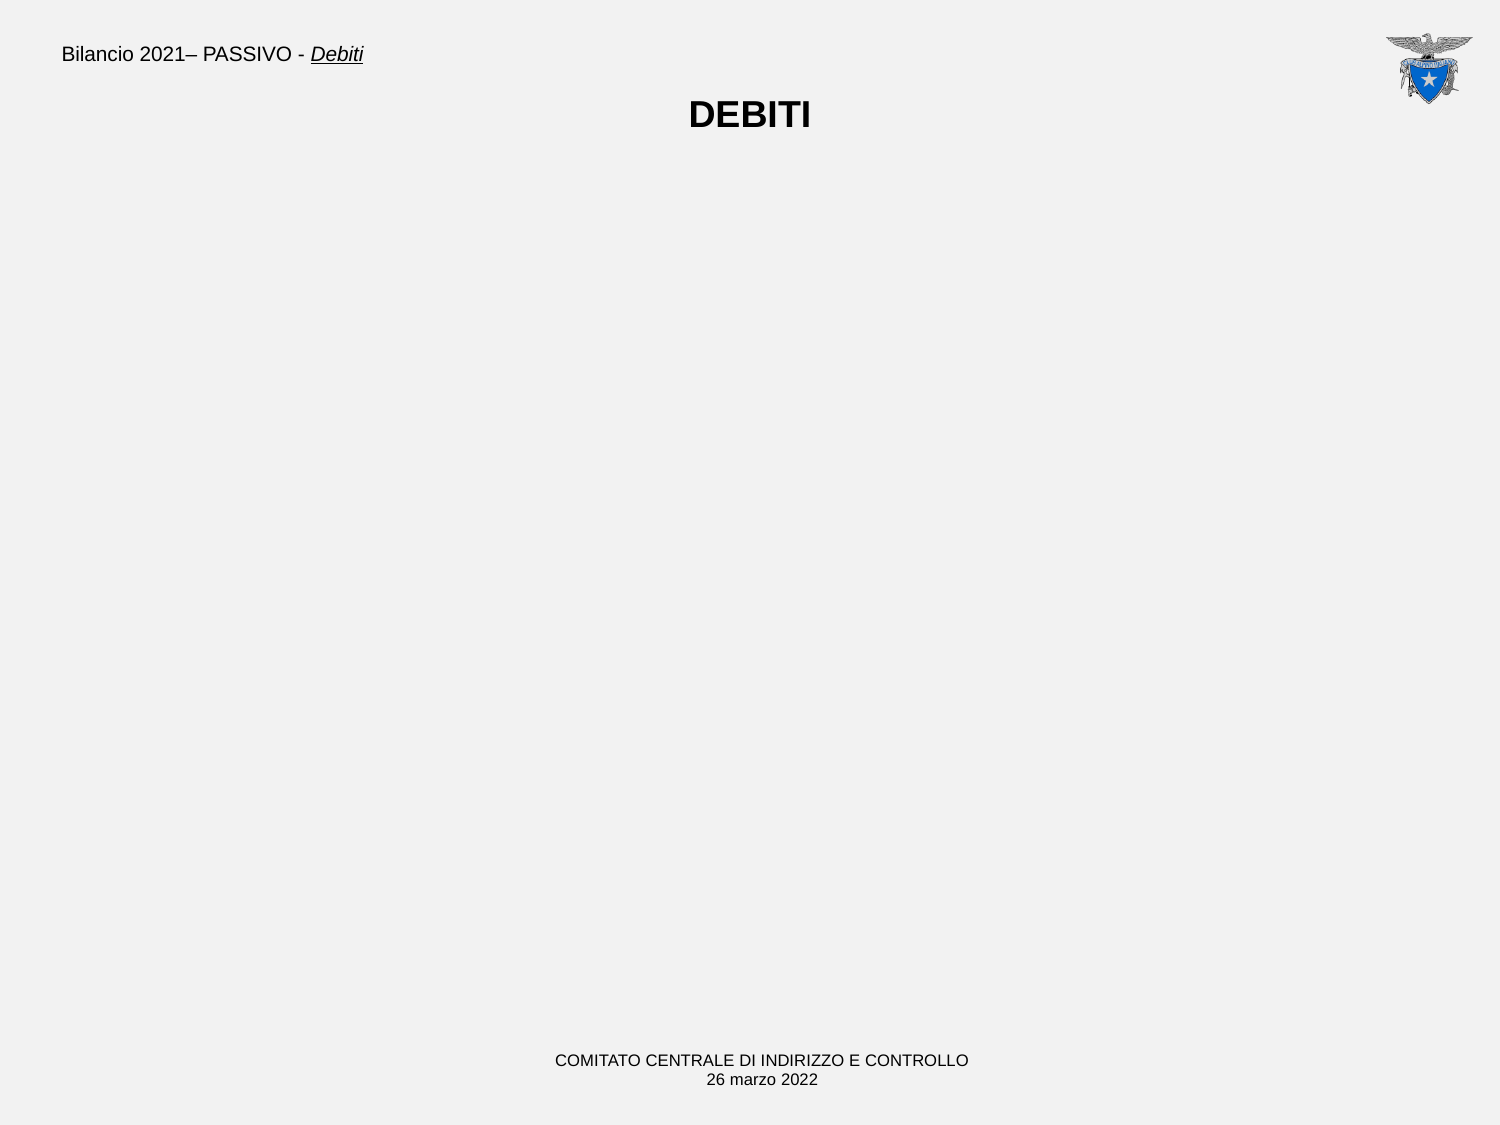

Bilancio 2021– PASSIVO - Debiti
DEBITI
COMITATO CENTRALE DI INDIRIZZO E CONTROLLO
26 marzo 2022